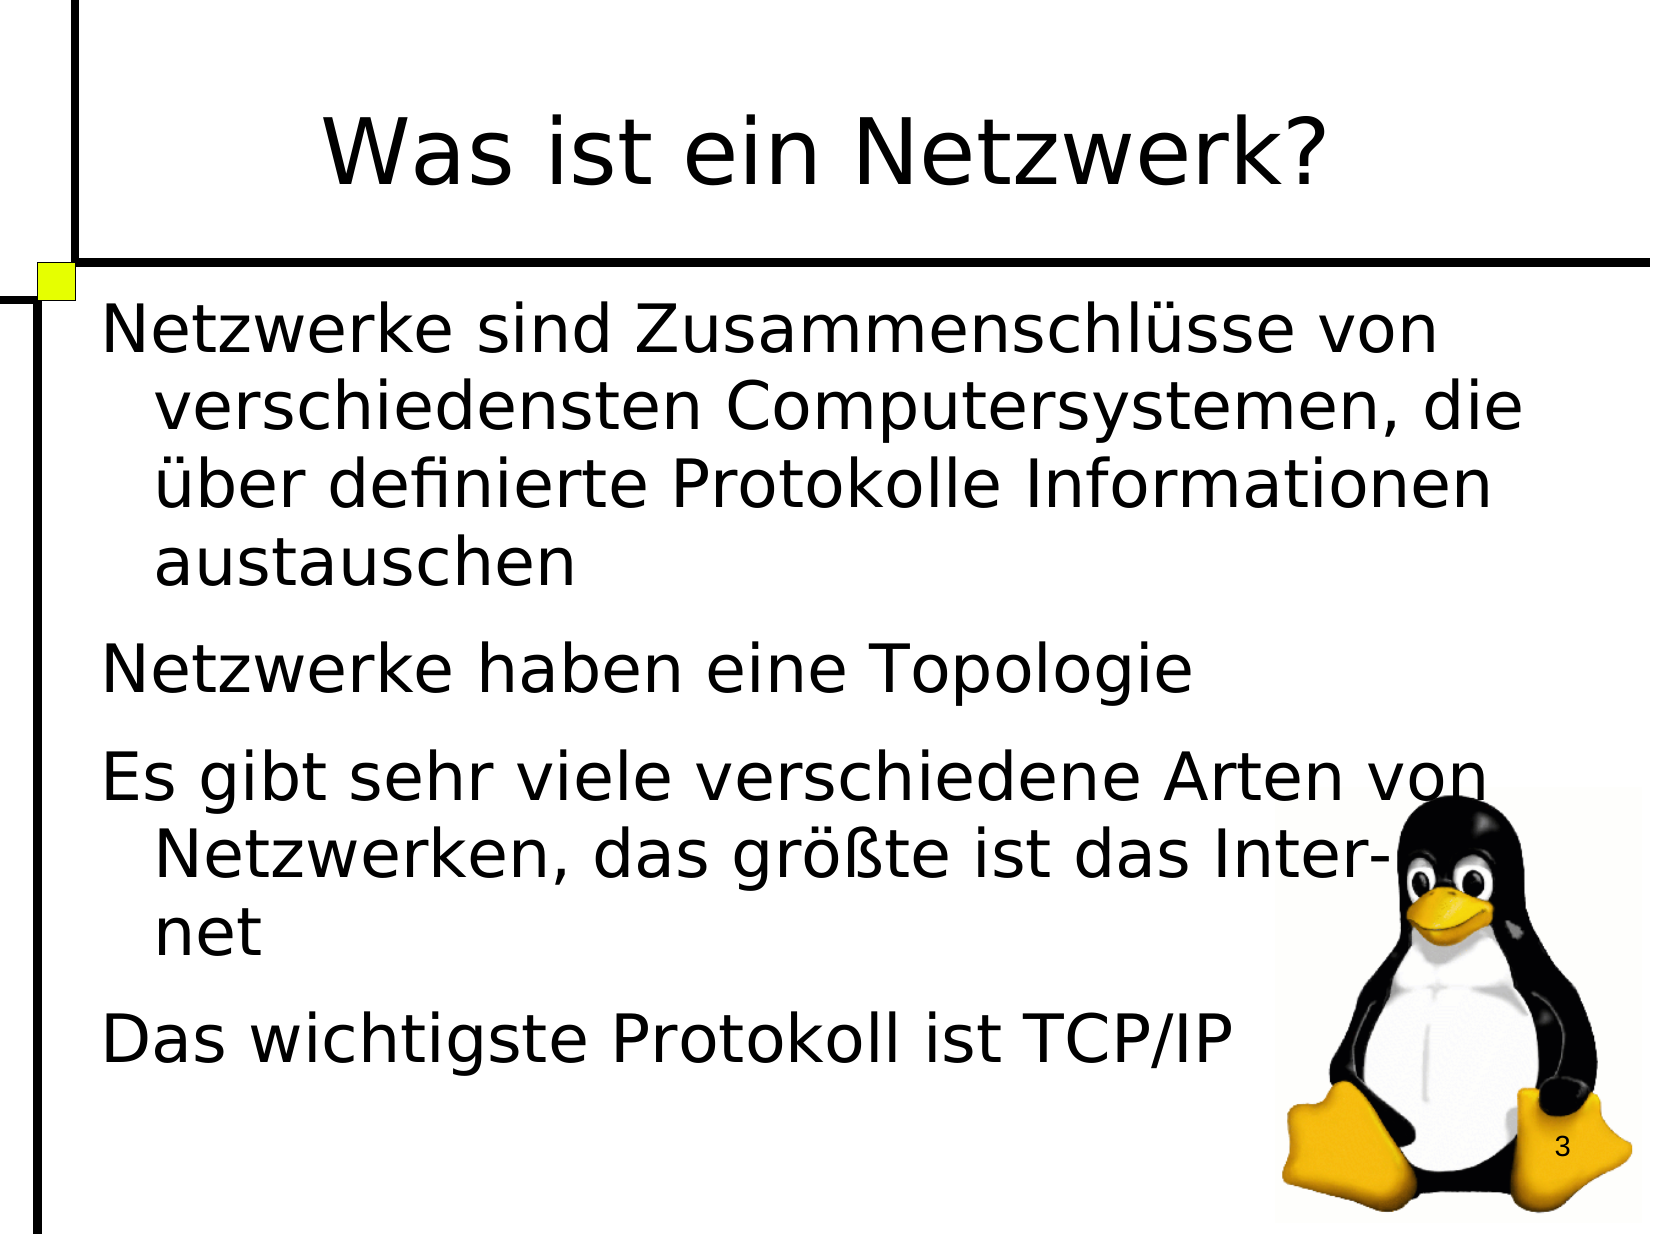

# Was ist ein Netzwerk?
Netzwerke sind Zusammenschlüsse von verschiedensten Computersystemen, die über definierte Protokolle Informationen austauschen
Netzwerke haben eine Topologie
Es gibt sehr viele verschiedene Arten von Netzwerken, das größte ist das Inter-
net
Das wichtigste Protokoll ist TCP/IP
3